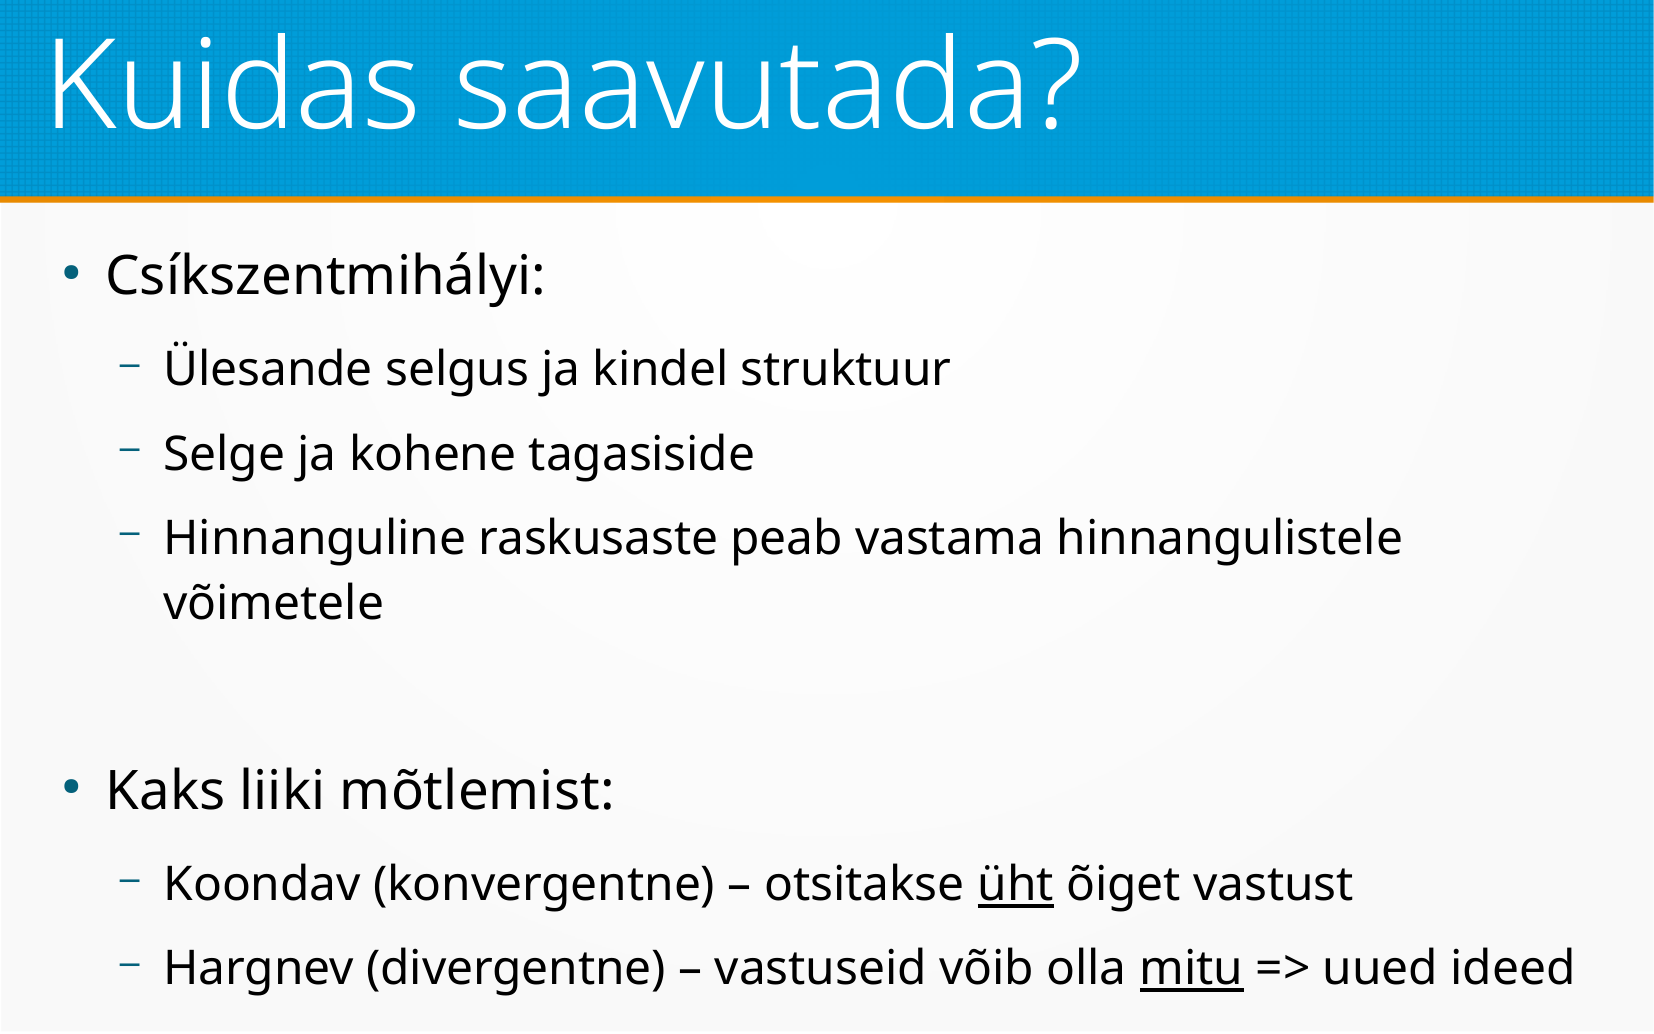

# Kuidas saavutada?
Csíkszentmihályi:
Ülesande selgus ja kindel struktuur
Selge ja kohene tagasiside
Hinnanguline raskusaste peab vastama hinnangulistele võimetele
Kaks liiki mõtlemist:
Koondav (konvergentne) – otsitakse üht õiget vastust
Hargnev (divergentne) – vastuseid võib olla mitu => uued ideed